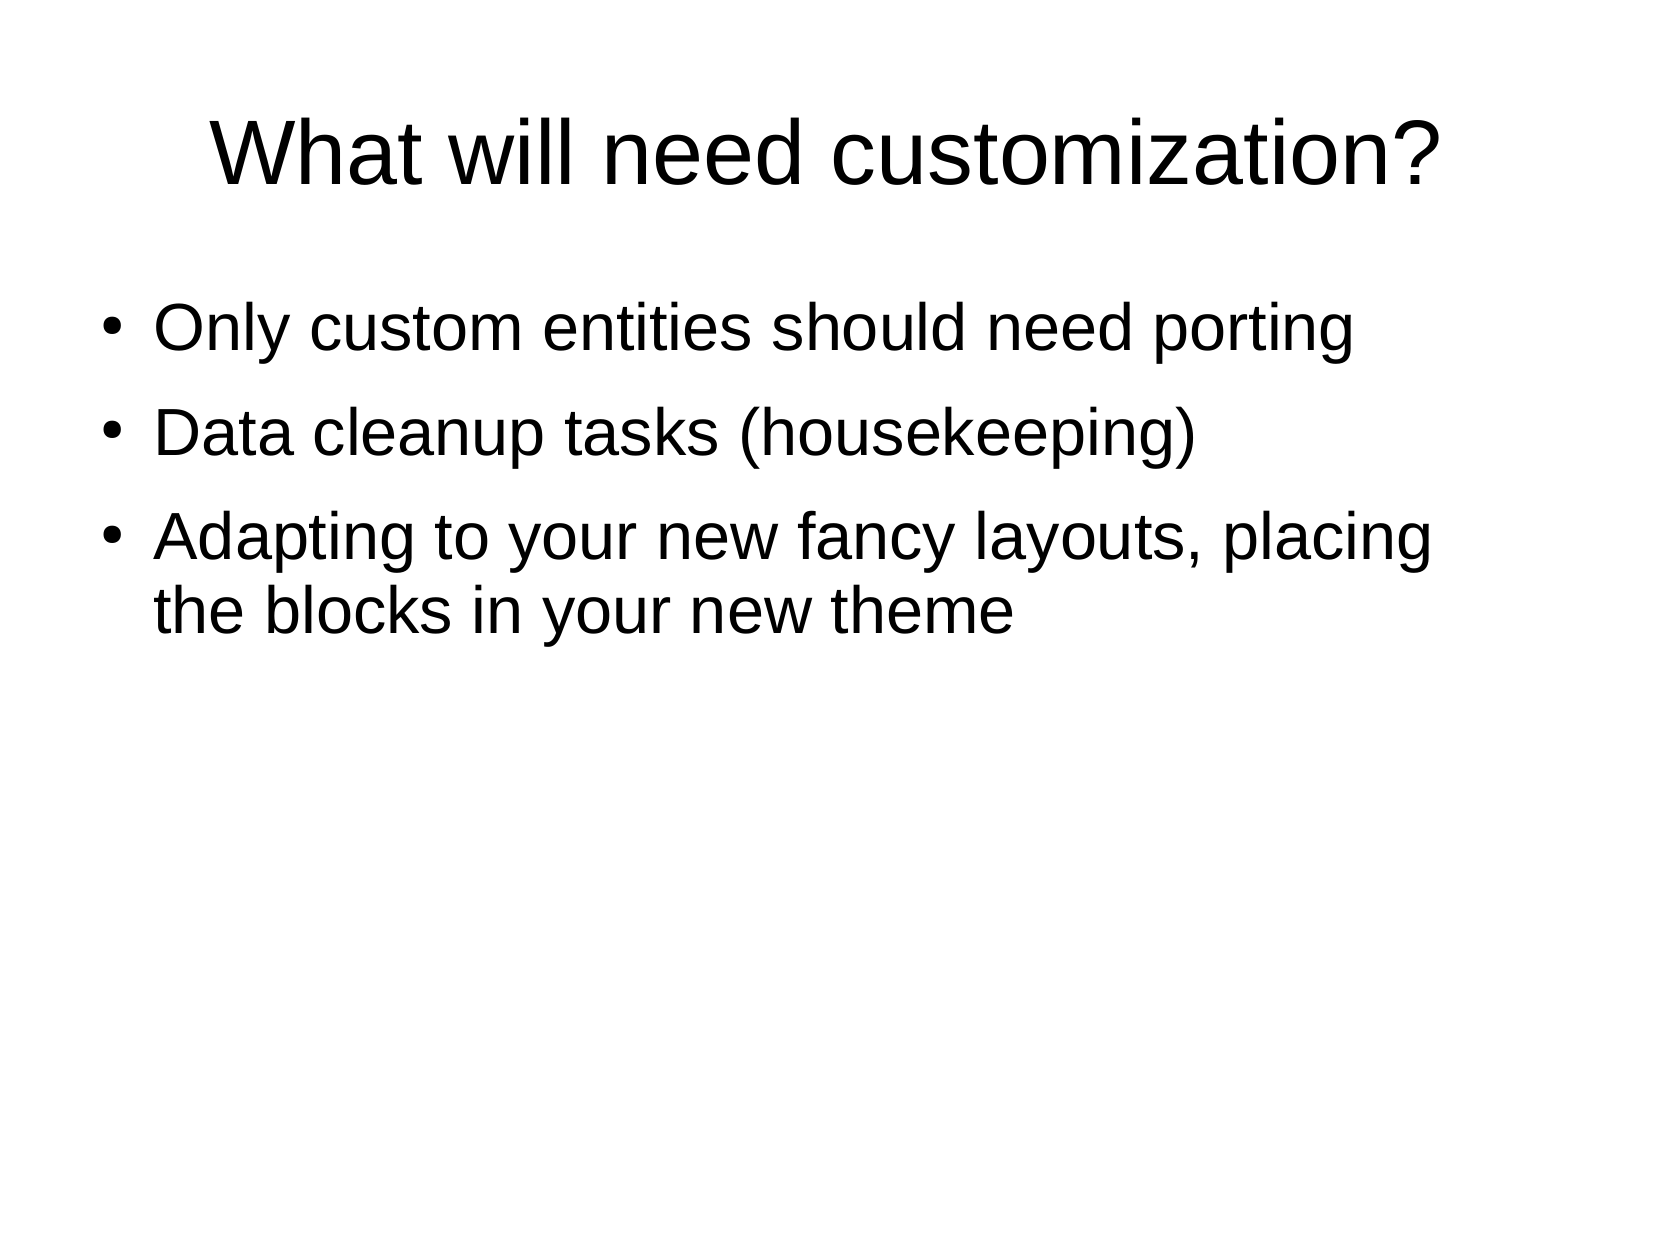

# What will need customization?
Only custom entities should need porting
Data cleanup tasks (housekeeping)
Adapting to your new fancy layouts, placing the blocks in your new theme